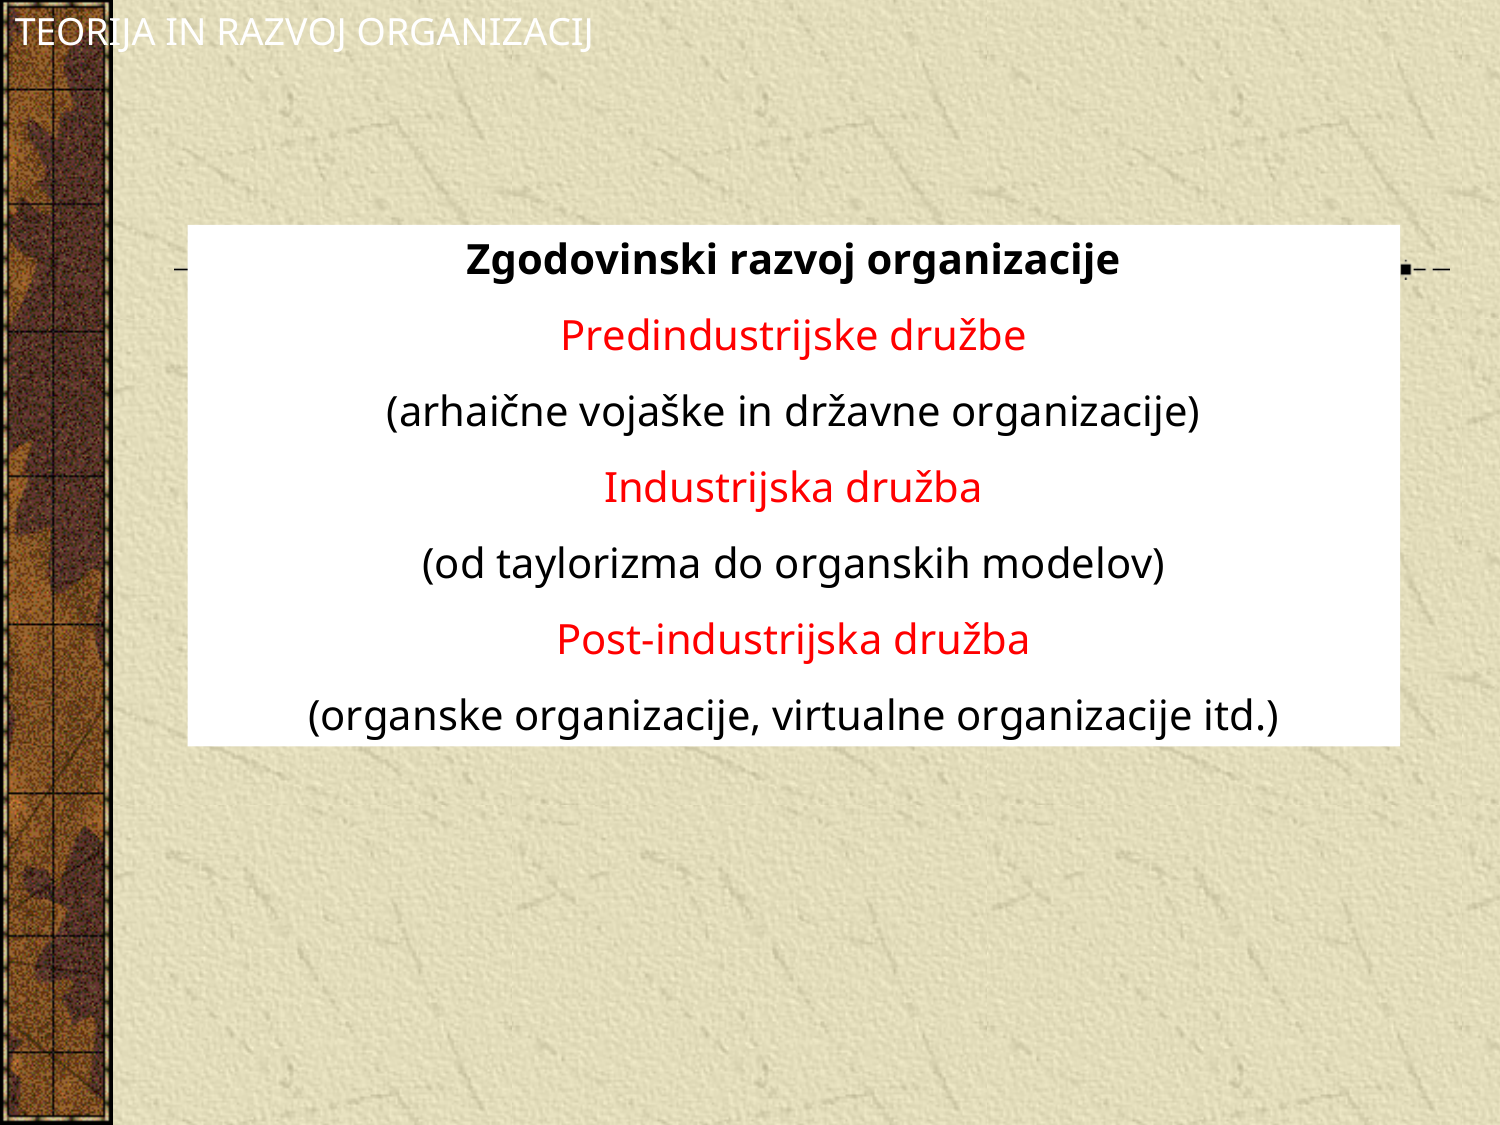

TEORIJA IN RAZVOJ ORGANIZACIJ
Zgodovinski razvoj organizacije
Predindustrijske družbe
(arhaične vojaške in državne organizacije)
Industrijska družba
(od taylorizma do organskih modelov)
Post-industrijska družba
(organske organizacije, virtualne organizacije itd.)